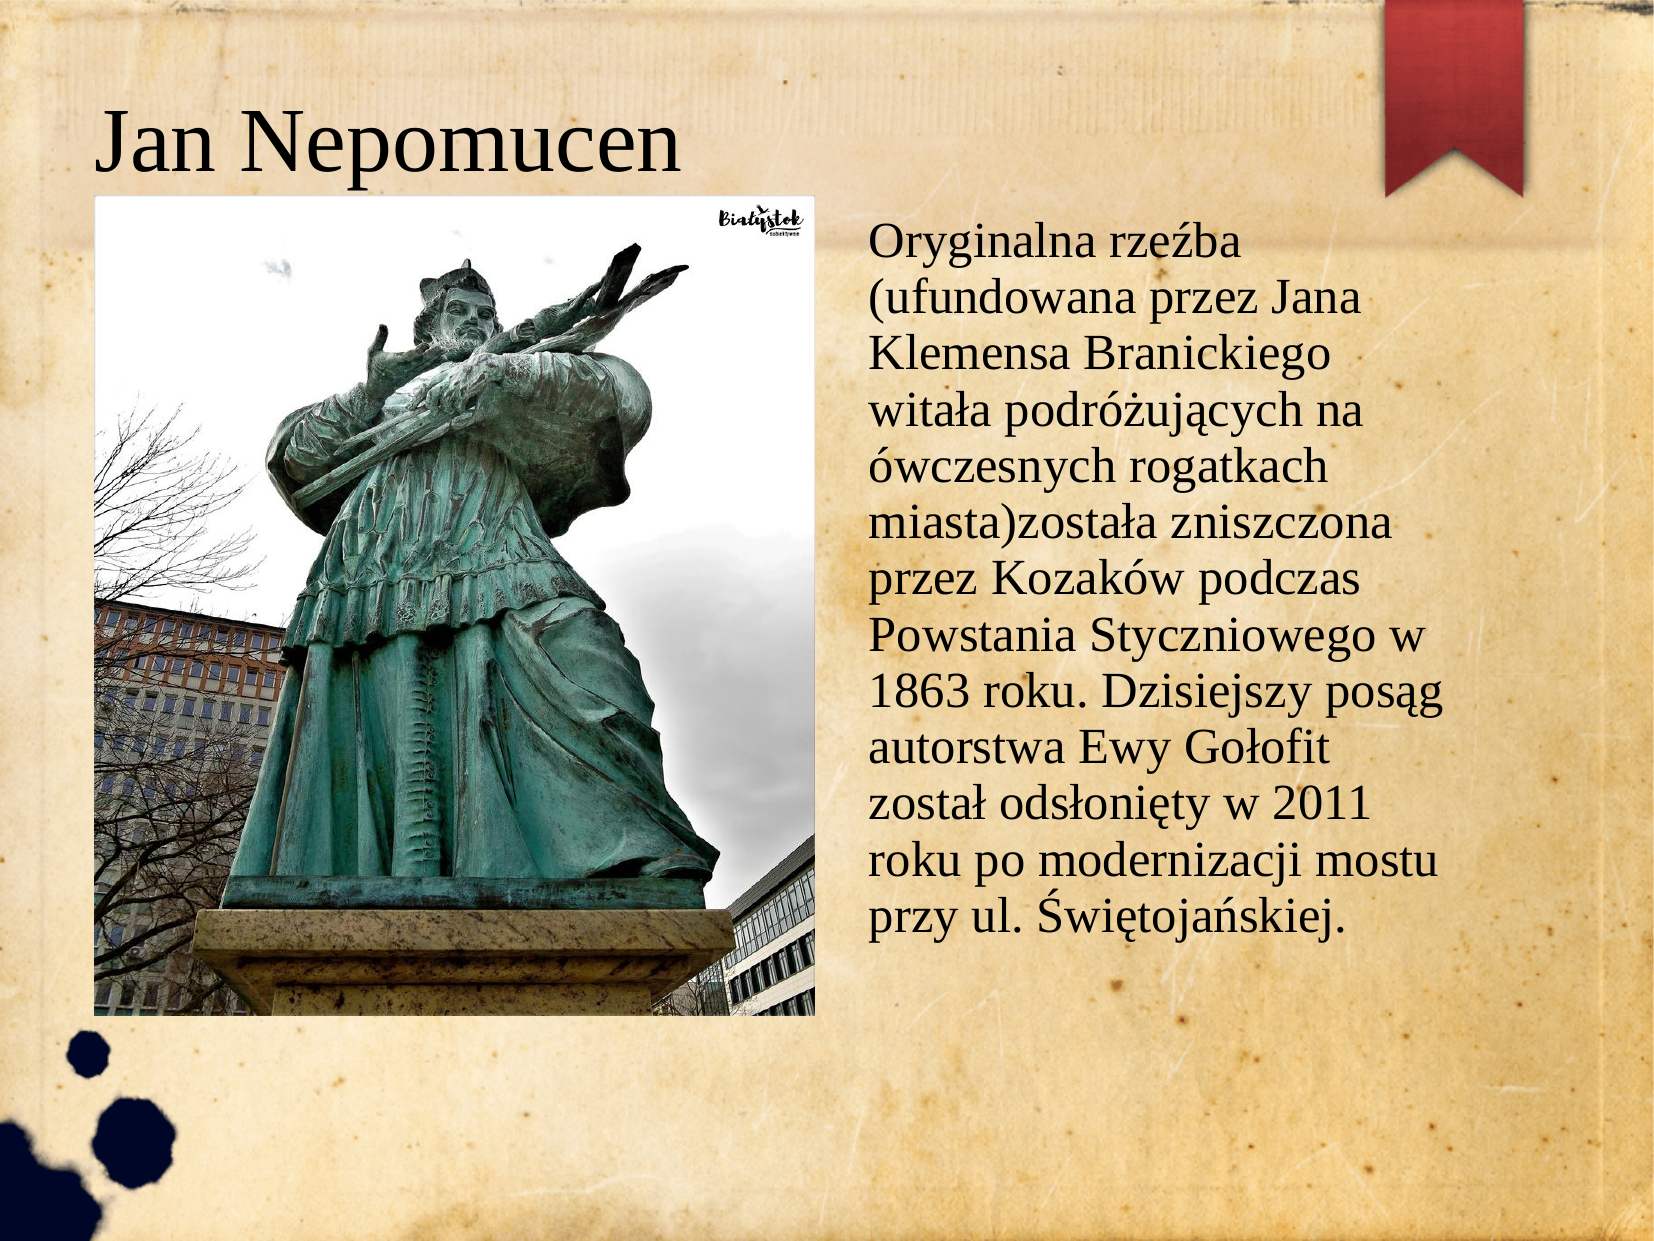

# Jan Nepomucen
Oryginalna rzeźba (ufundowana przez Jana Klemensa Branickiego witała podróżujących na ówczesnych rogatkach miasta)została zniszczona przez Kozaków podczas Powstania Styczniowego w 1863 roku. Dzisiejszy posąg autorstwa Ewy Gołofit został odsłonięty w 2011 roku po modernizacji mostu przy ul. Świętojańskiej.